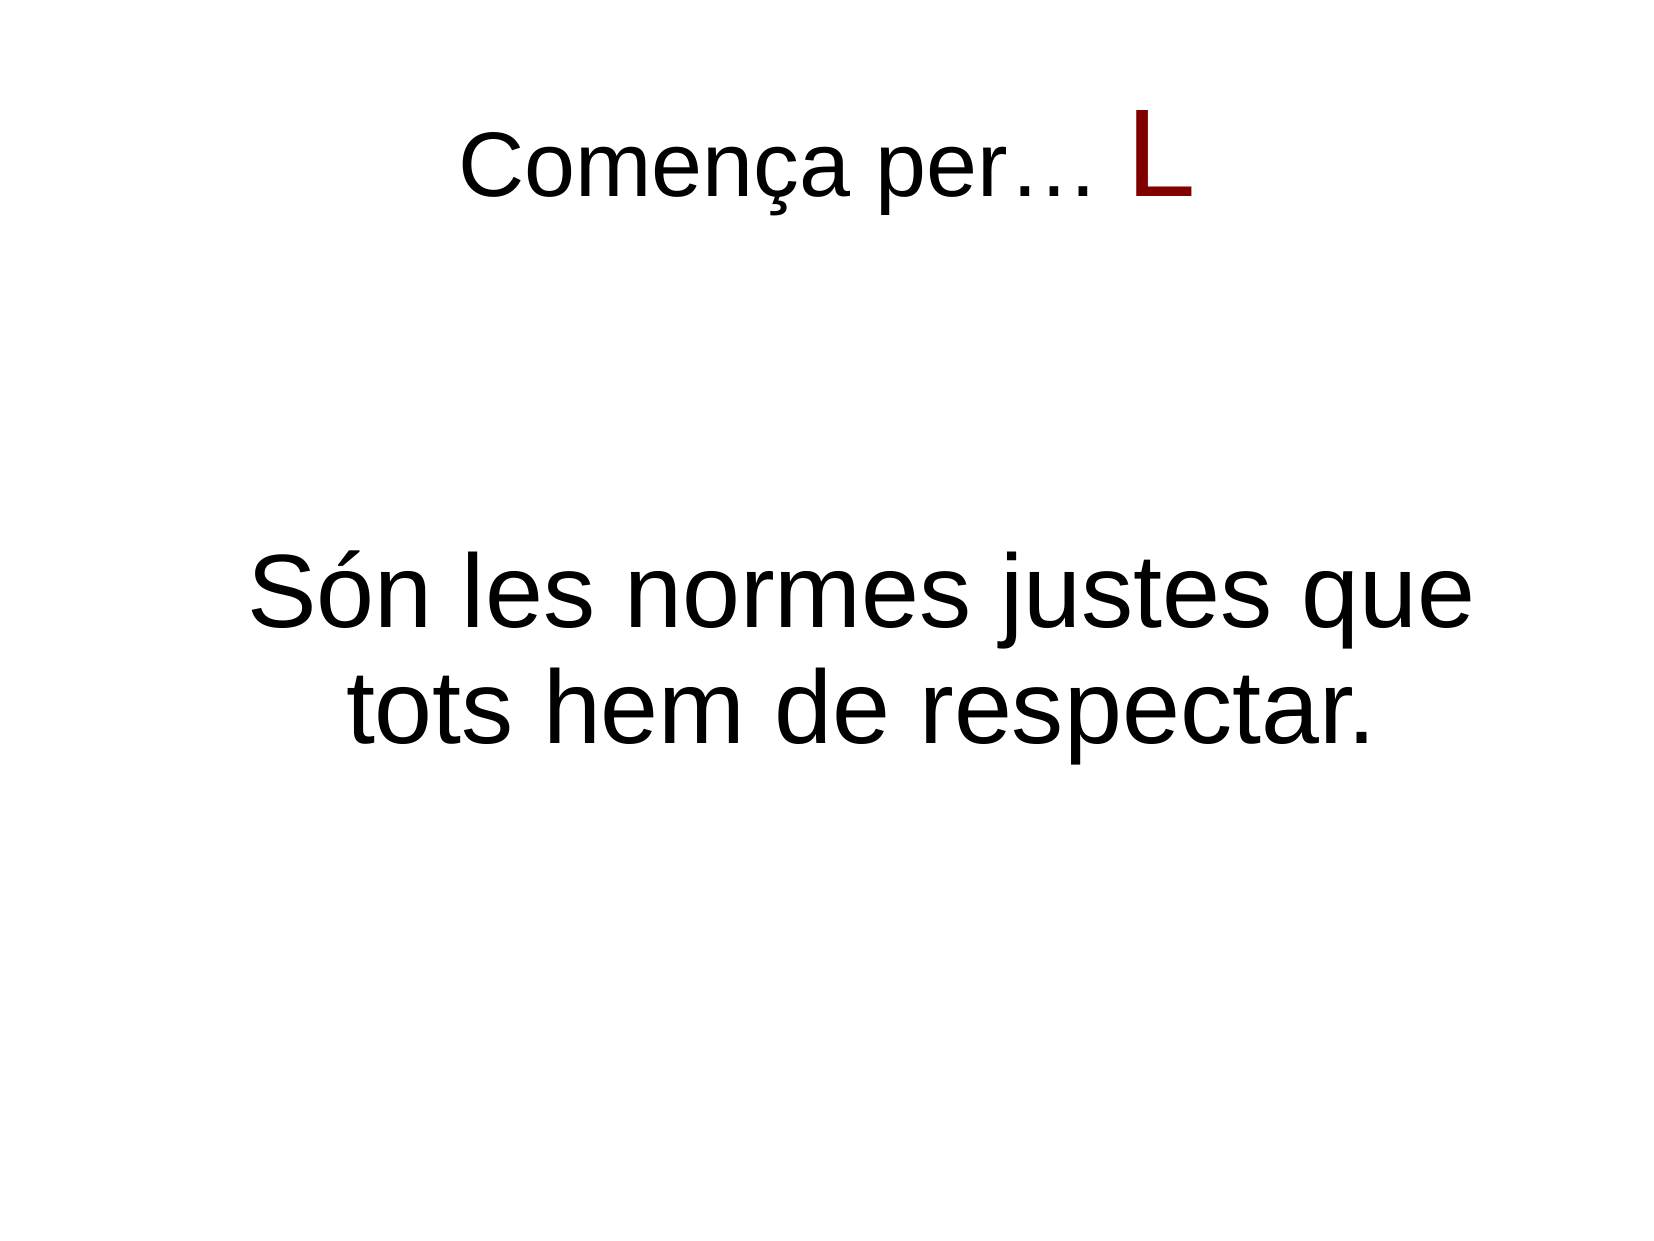

# Comença per… L
Són les normes justes que tots hem de respectar.